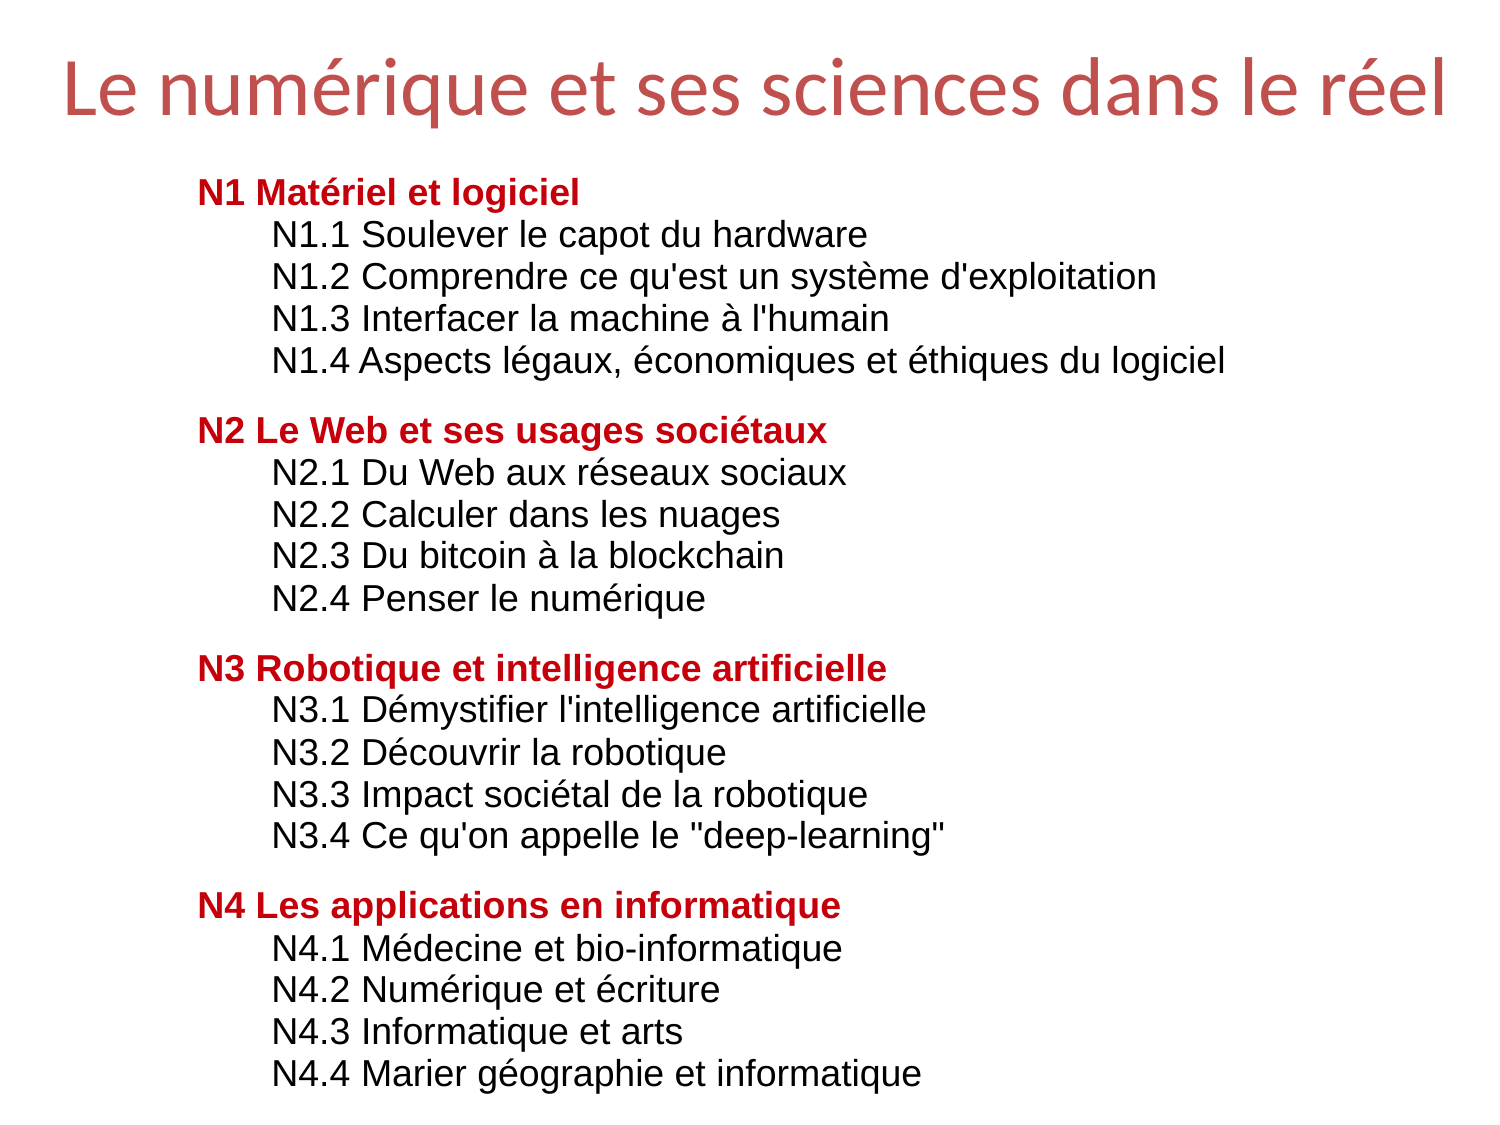

# Le numérique et ses sciences dans le réel
N1 Matériel et logiciel
	N1.1 Soulever le capot du hardware
	N1.2 Comprendre ce qu'est un système d'exploitation
	N1.3 Interfacer la machine à l'humain
	N1.4 Aspects légaux, économiques et éthiques du logiciel
N2 Le Web et ses usages sociétaux
	N2.1 Du Web aux réseaux sociaux
	N2.2 Calculer dans les nuages
	N2.3 Du bitcoin à la blockchain
	N2.4 Penser le numérique
N3 Robotique et intelligence artificielle
	N3.1 Démystifier l'intelligence artificielle
	N3.2 Découvrir la robotique
	N3.3 Impact sociétal de la robotique
	N3.4 Ce qu'on appelle le "deep-learning"
N4 Les applications en informatique
	N4.1 Médecine et bio-informatique
	N4.2 Numérique et écriture
	N4.3 Informatique et arts
	N4.4 Marier géographie et informatique